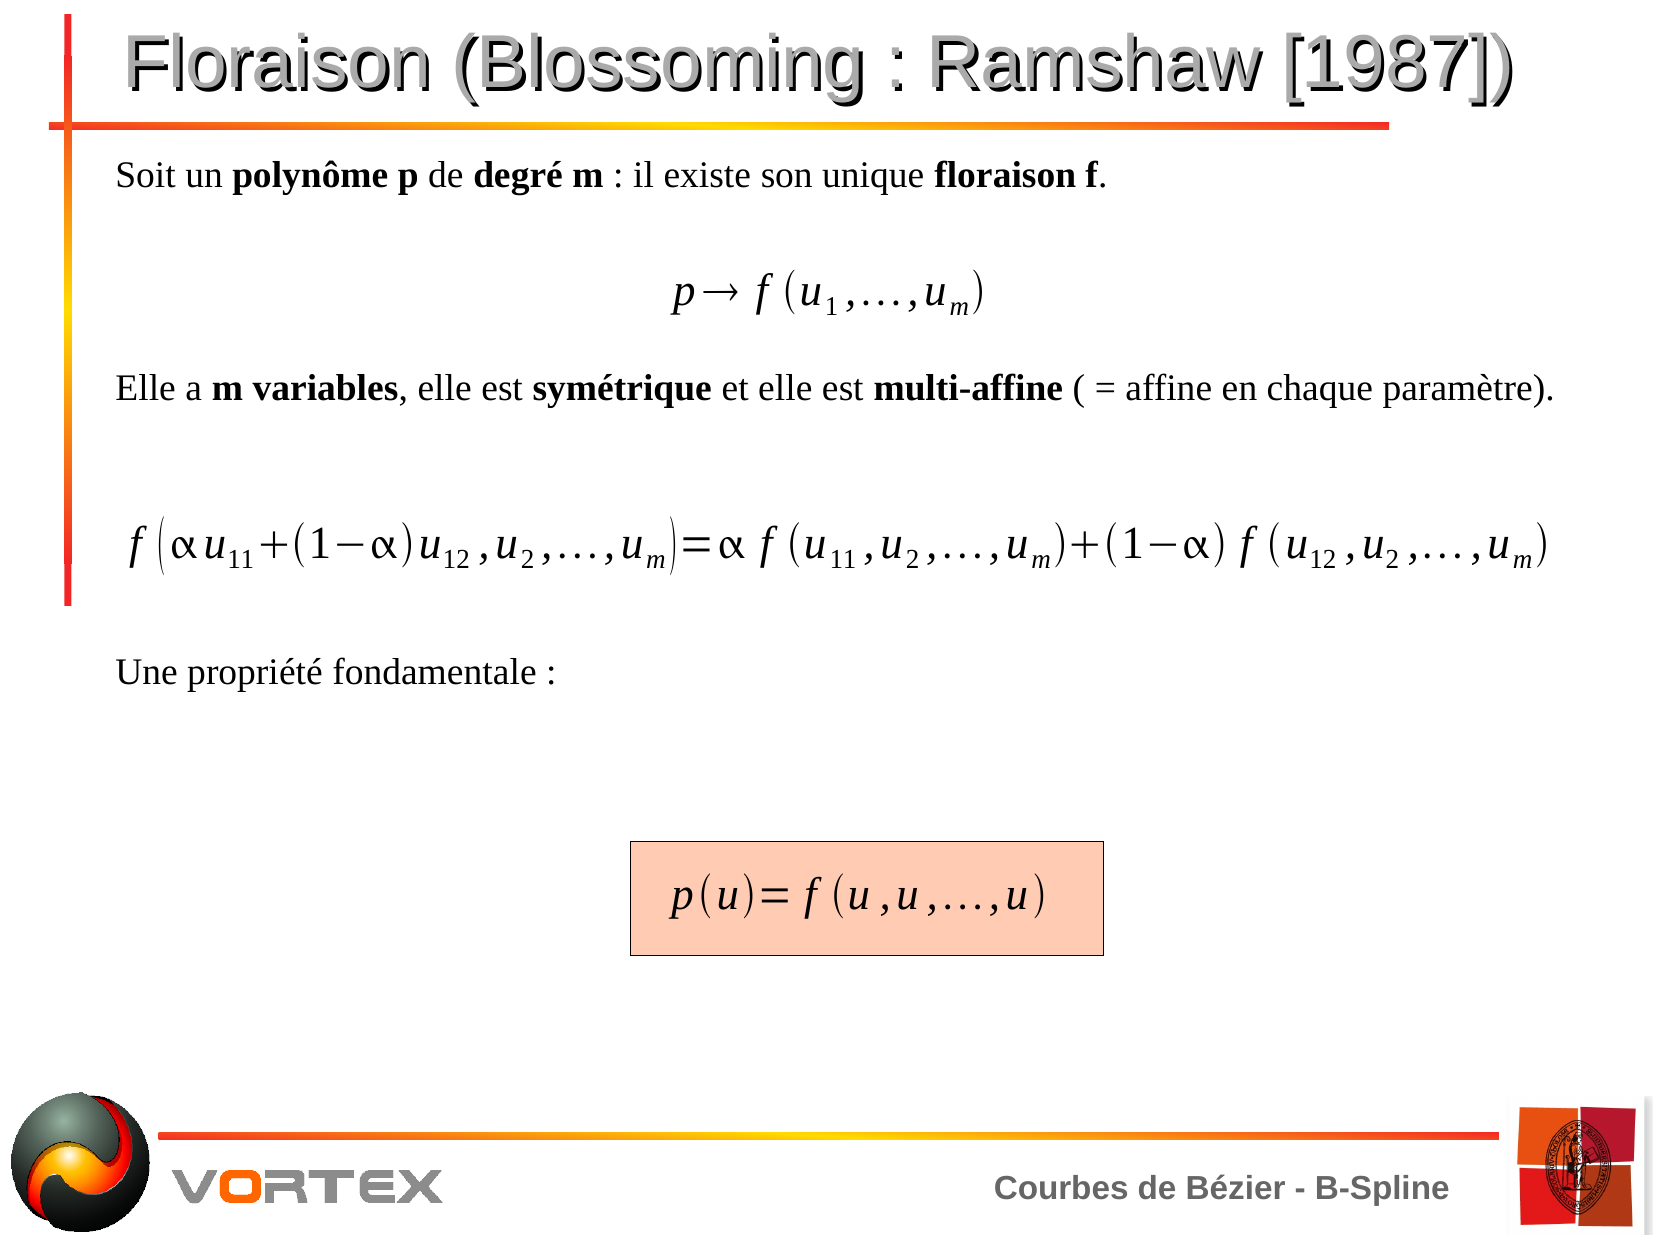

# Floraison (Blossoming : Ramshaw [1987])
Soit un polynôme p de degré m : il existe son unique floraison f.
Elle a m variables, elle est symétrique et elle est multi-affine ( = affine en chaque paramètre).
Une propriété fondamentale :